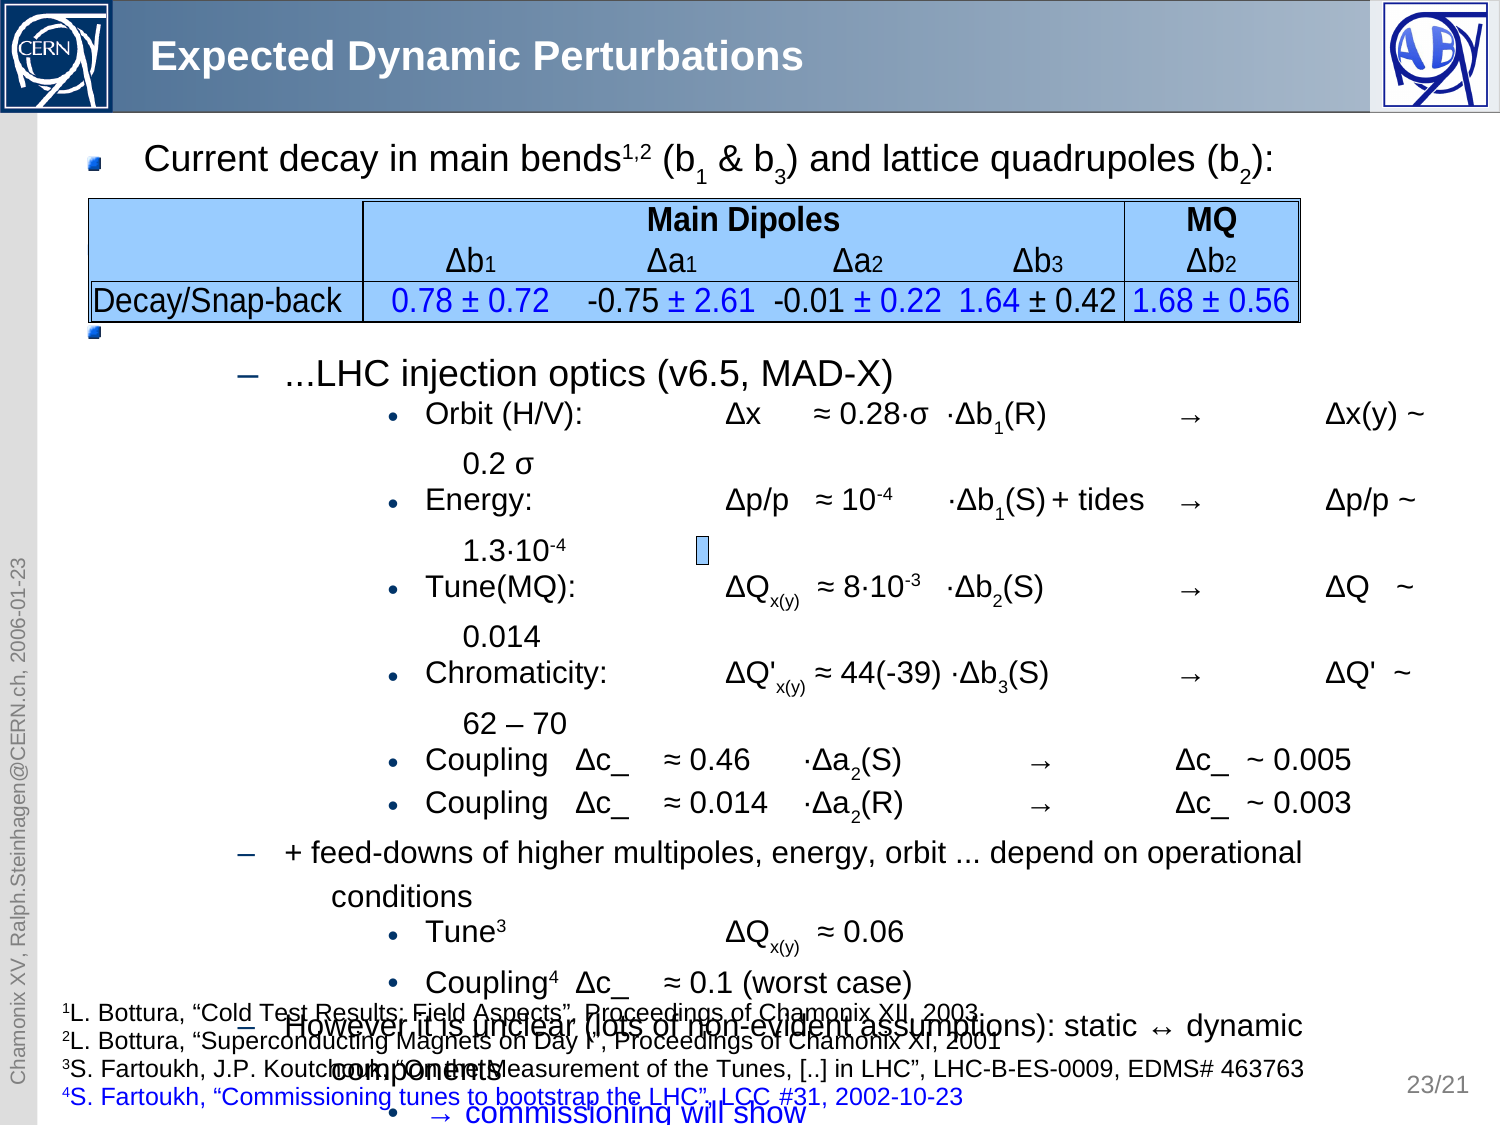

# Expected Dynamic Perturbations
Current decay in main bends1,2 (b1 & b3) and lattice quadrupoles (b2):
...LHC injection optics (v6.5, MAD-X)
Orbit (H/V): 	Δx ≈ 0.28∙σ ∙Δb1(R)	→	Δx(y) ~ 0.2 σ
Energy:		Δp/p ≈ 10-4 ∙Δb1(S) + tides	→	Δp/p ~ 1.3∙10-4
Tune(MQ):	ΔQx(y) ≈ 8∙10-3 ∙Δb2(S)	→	ΔQ ~ 0.014
Chromaticity:	ΔQ'x(y) ≈ 44(-39) ∙Δb3(S)	→	ΔQ' ~ 62 – 70
Coupling	Δc_ ≈ 0.46 ∙Δa2(S)	→	Δc_ ~ 0.005
Coupling	Δc_ ≈ 0.014 ∙Δa2(R)	→	Δc_ ~ 0.003
+ feed-downs of higher multipoles, energy, orbit ... depend on operational conditions
Tune3		ΔQx(y) ≈ 0.06
Coupling4	Δc_ ≈ 0.1 (worst case)
However it is unclear (lots of non-evident assumptions): static ↔ dynamic components
→ commissioning will show
Machine intrinsic effects: Squeeze (raw uncorrected orbit drift ~ 30 mm)
Environmental sources & machine element failures (ground motion, girder, cryogenics, ...)
1L. Bottura, “Cold Test Results: Field Aspects”, Proceedings of Chamonix XII, 2003
2L. Bottura, “Superconducting Magnets on Day I”, Proceedings of Chamonix XI, 2001
3S. Fartoukh, J.P. Koutchouk, “On the Measurement of the Tunes, [..] in LHC”, LHC-B-ES-0009, EDMS# 463763
4S. Fartoukh, “Commissioning tunes to bootstrap the LHC”, LCC #31, 2002-10-23